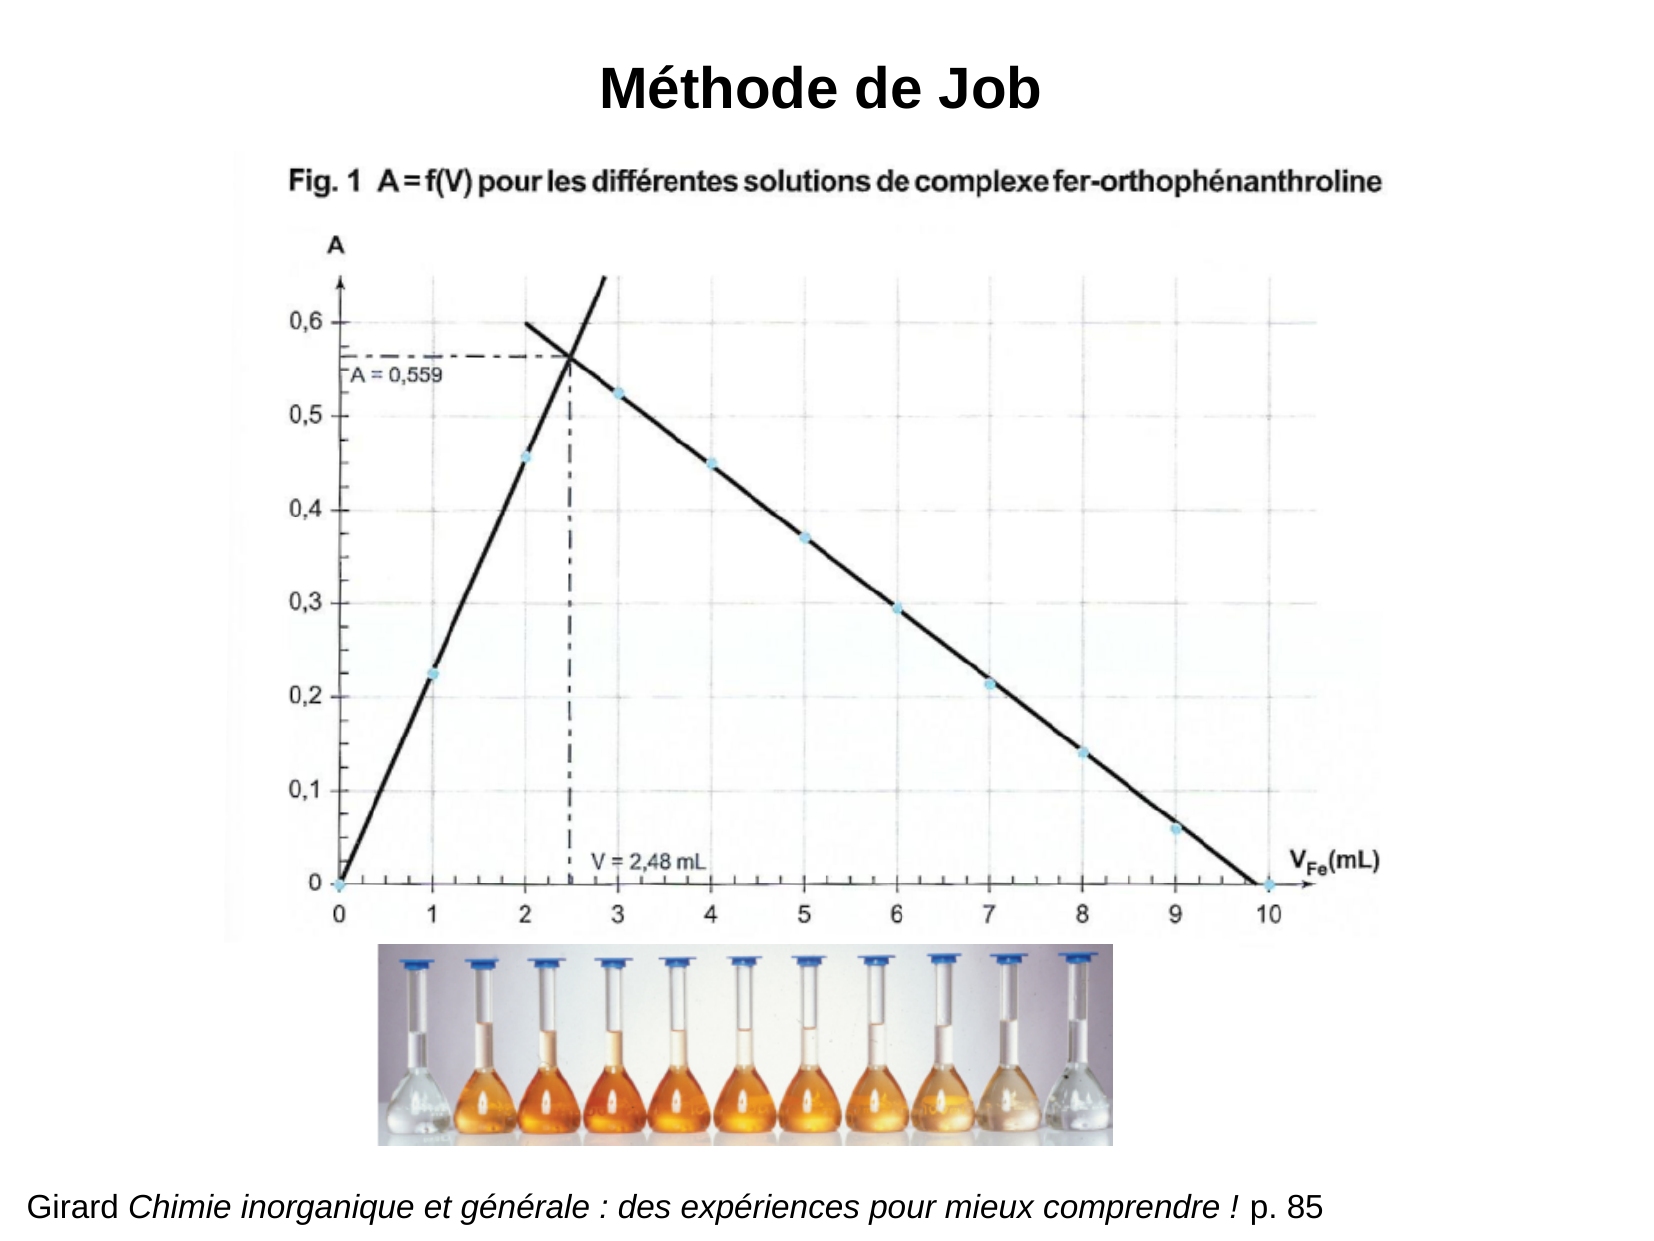

Méthode de Job
Girard Chimie inorganique et générale : des expériences pour mieux comprendre ! p. 85